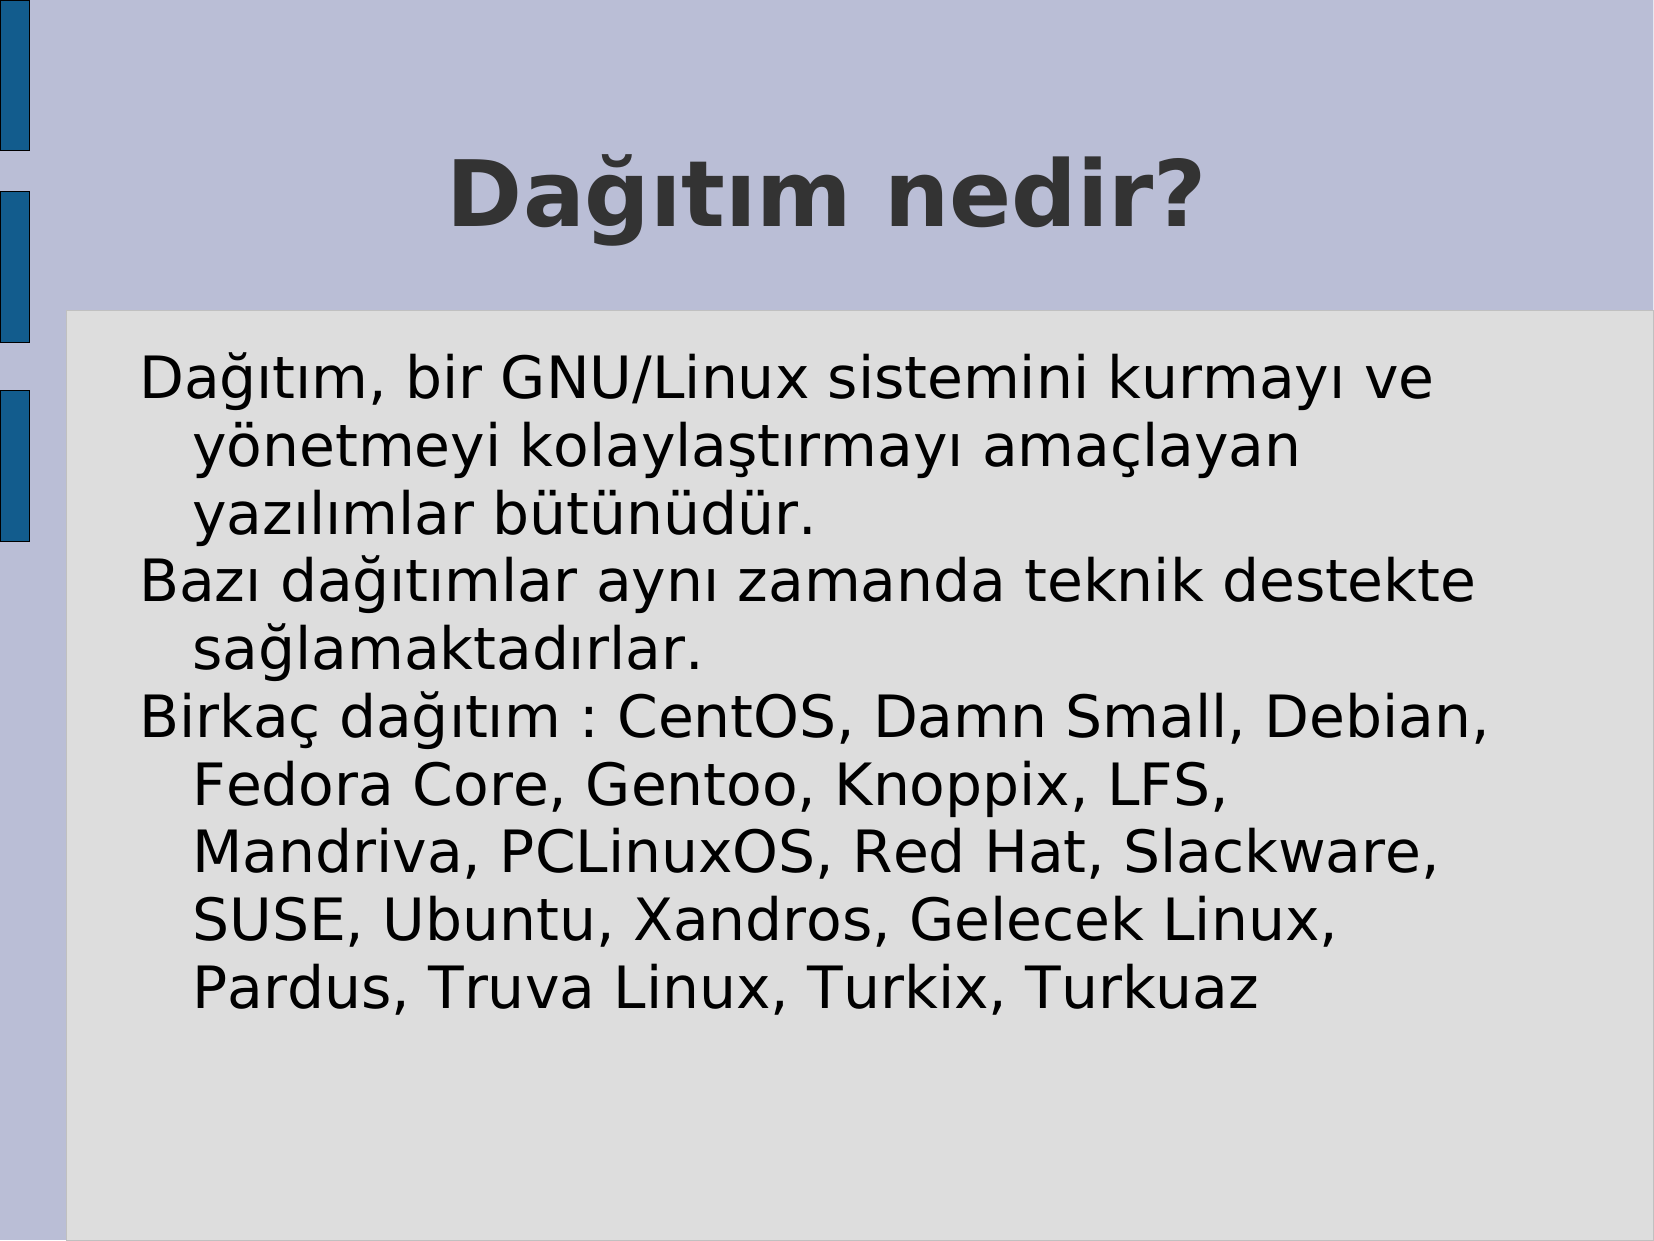

# Dağıtım nedir?
Dağıtım, bir GNU/Linux sistemini kurmayı ve yönetmeyi kolaylaştırmayı amaçlayan yazılımlar bütünüdür.
Bazı dağıtımlar aynı zamanda teknik destekte sağlamaktadırlar.
Birkaç dağıtım : CentOS, Damn Small, Debian, Fedora Core, Gentoo, Knoppix, LFS, Mandriva, PCLinuxOS, Red Hat, Slackware, SUSE, Ubuntu, Xandros, Gelecek Linux, Pardus, Truva Linux, Turkix, Turkuaz